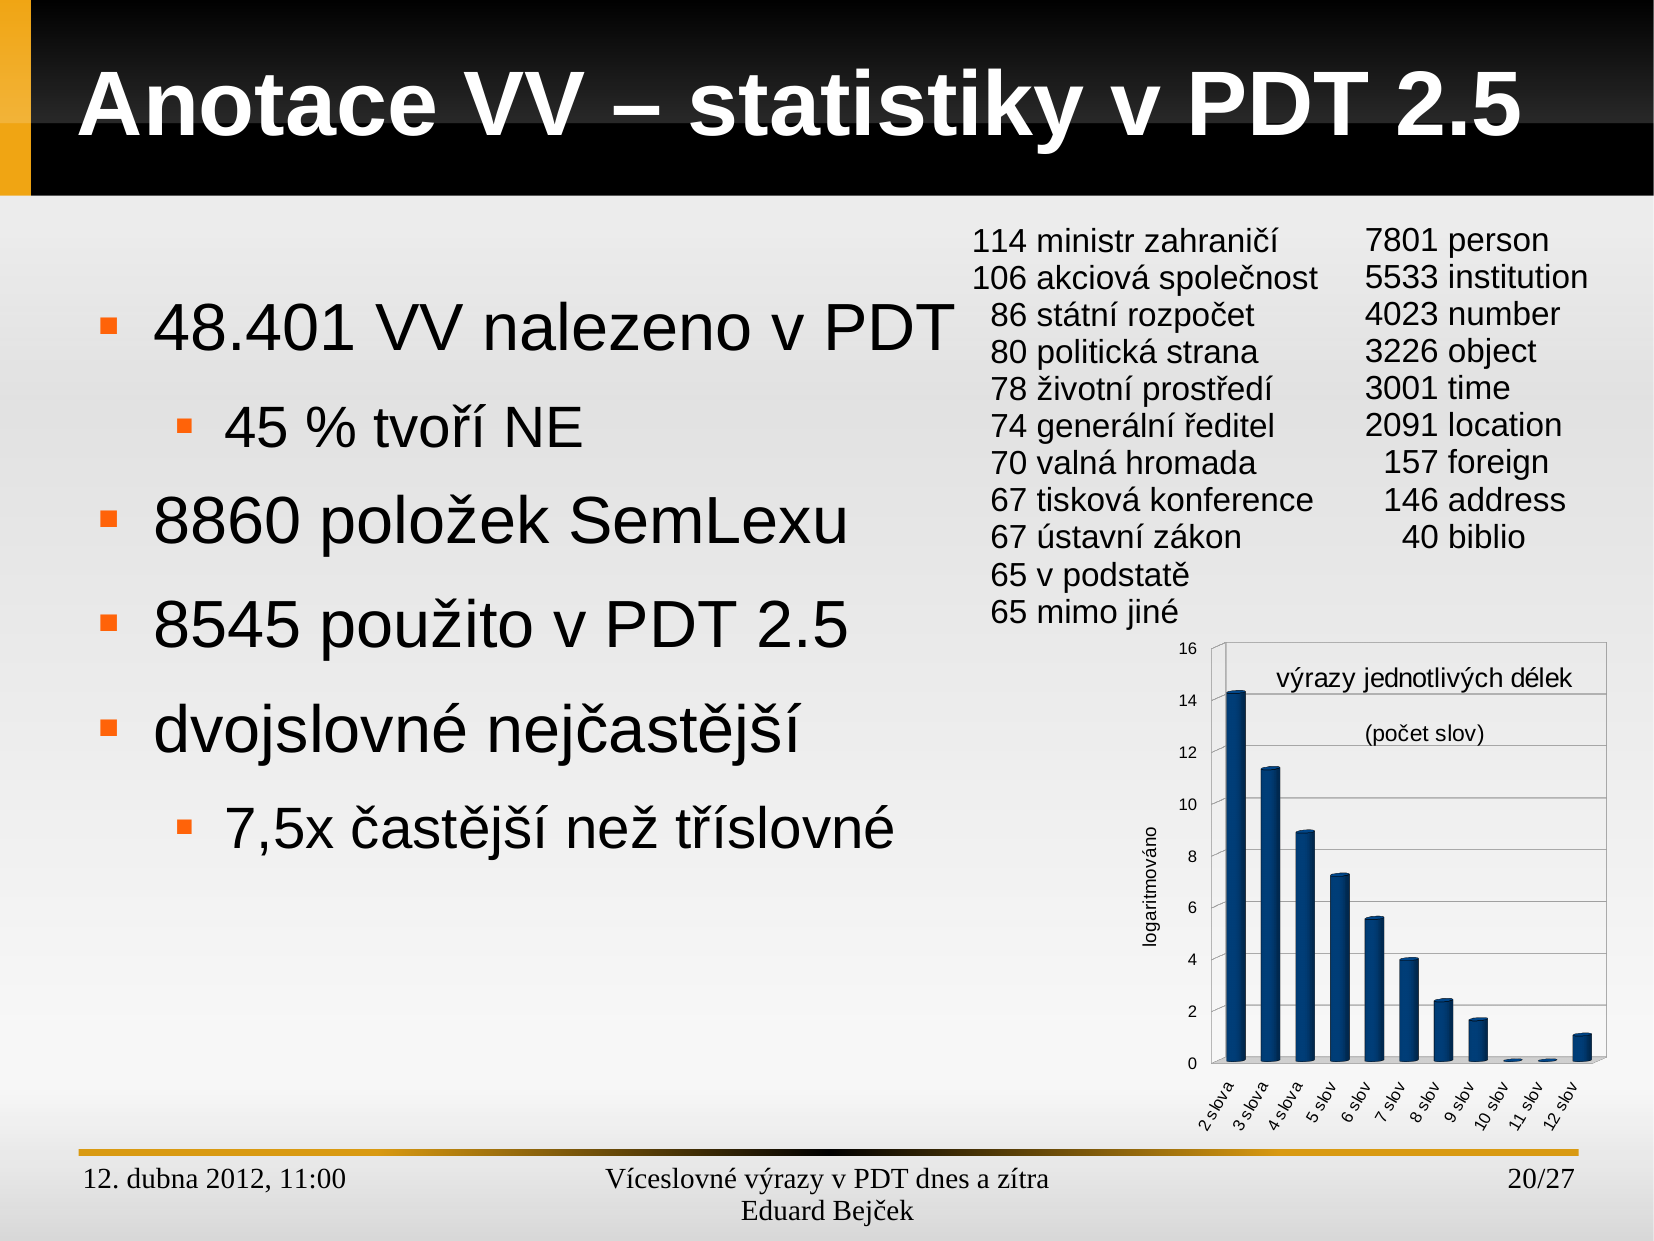

# Anotace VV – statistiky v PDT 2.5
7801 person
5533 institution
4023 number
3226 object
3001 time
2091 location
 157 foreign
 146 address
 40 biblio
114 ministr zahraničí
106 akciová společnost
 86 státní rozpočet
 80 politická strana
 78 životní prostředí
 74 generální ředitel
 70 valná hromada
 67 tisková konference
 67 ústavní zákon
 65 v podstatě
 65 mimo jiné
48.401 VV nalezeno v PDT
45 % tvoří NE
8860 položek SemLexu
8545 použito v PDT 2.5
dvojslovné nejčastější
7,5x častější než tříslovné
[unsupported chart]
12. dubna 2012, 11:00
Víceslovné výrazy v PDT dnes a zítra
20